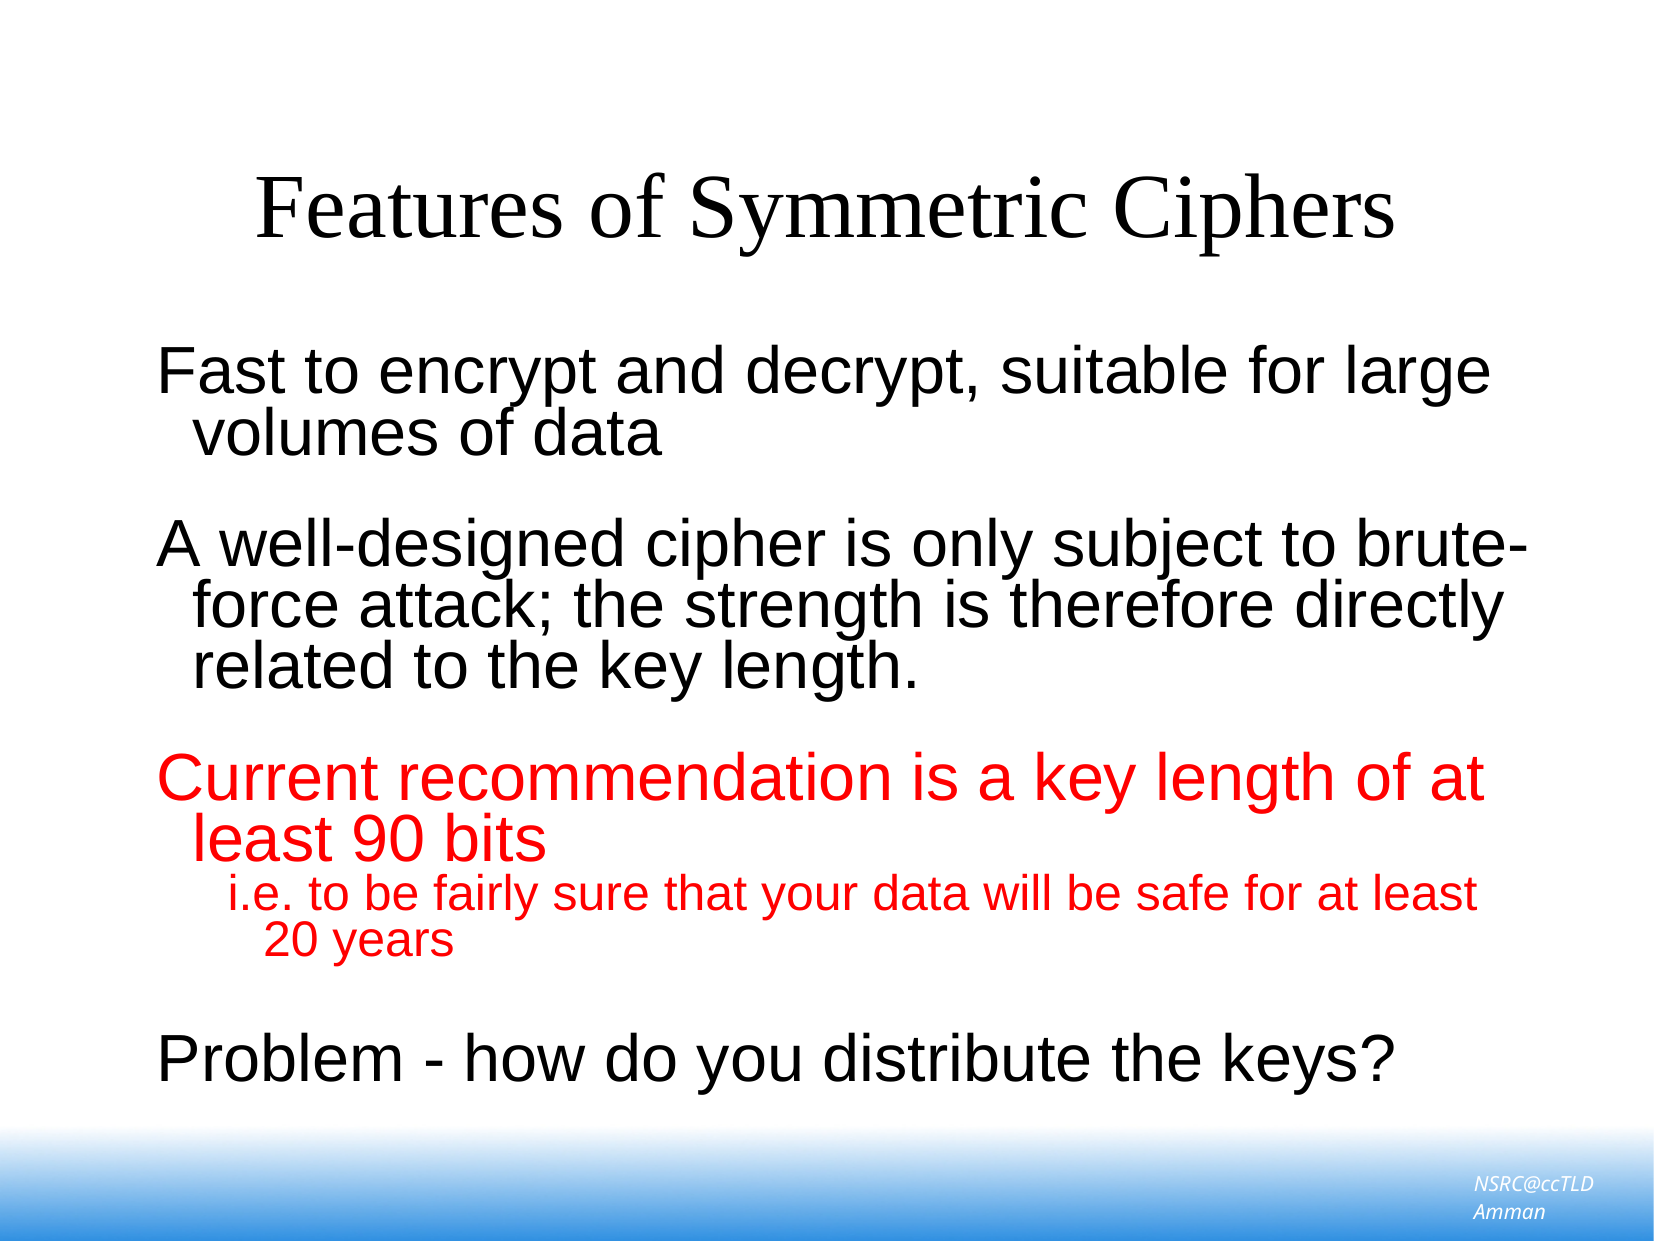

# Features of Symmetric Ciphers
Fast to encrypt and decrypt, suitable for large volumes of data
A well-designed cipher is only subject to brute-force attack; the strength is therefore directly related to the key length.
Current recommendation is a key length of at least 90 bits
i.e. to be fairly sure that your data will be safe for at least 20 years
Problem - how do you distribute the keys?